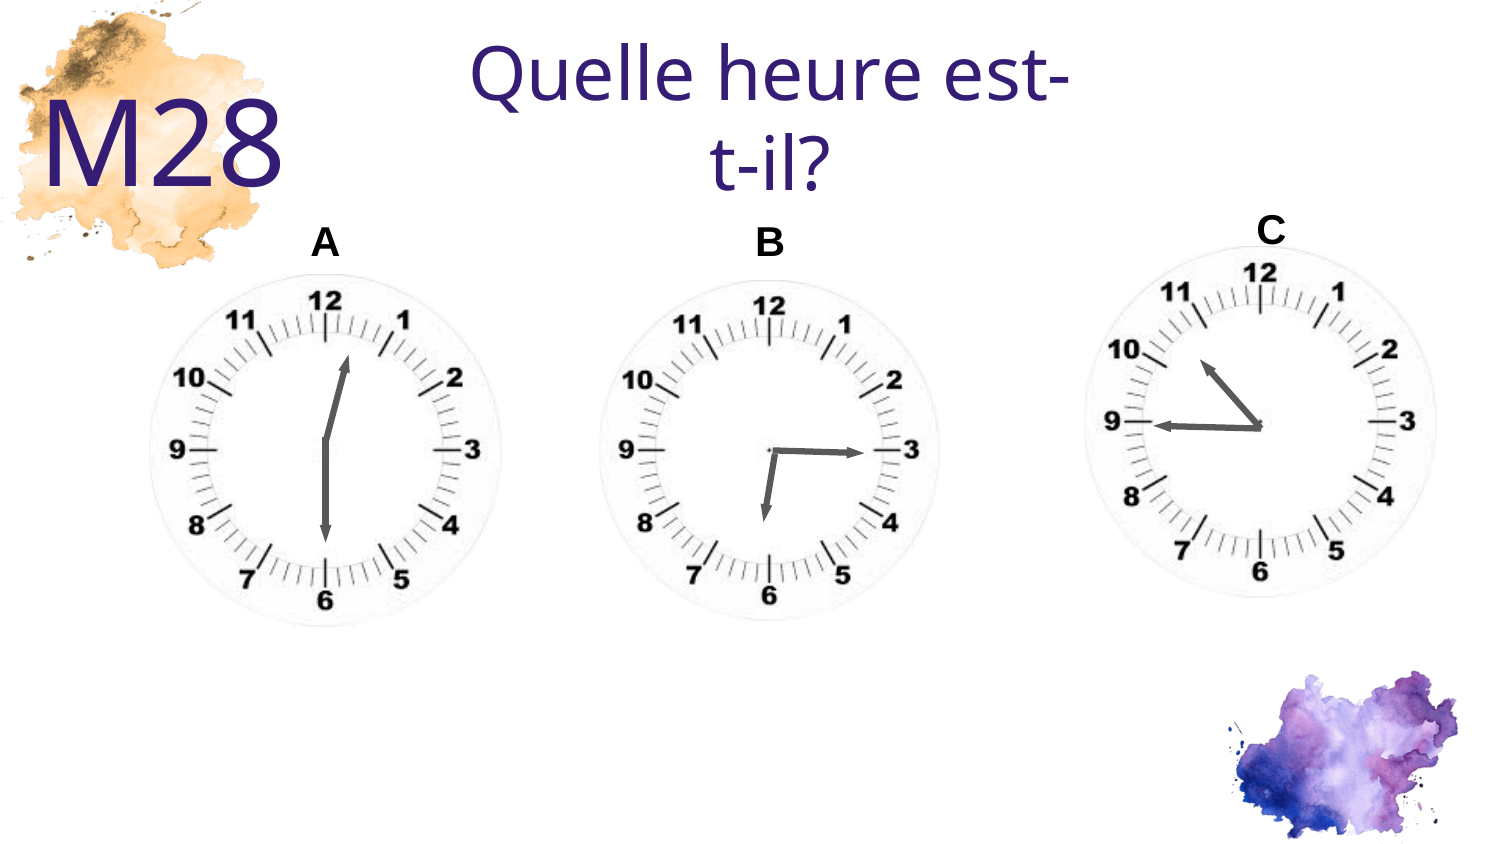

Quelle heure est-t-il?
M28
C
A
B